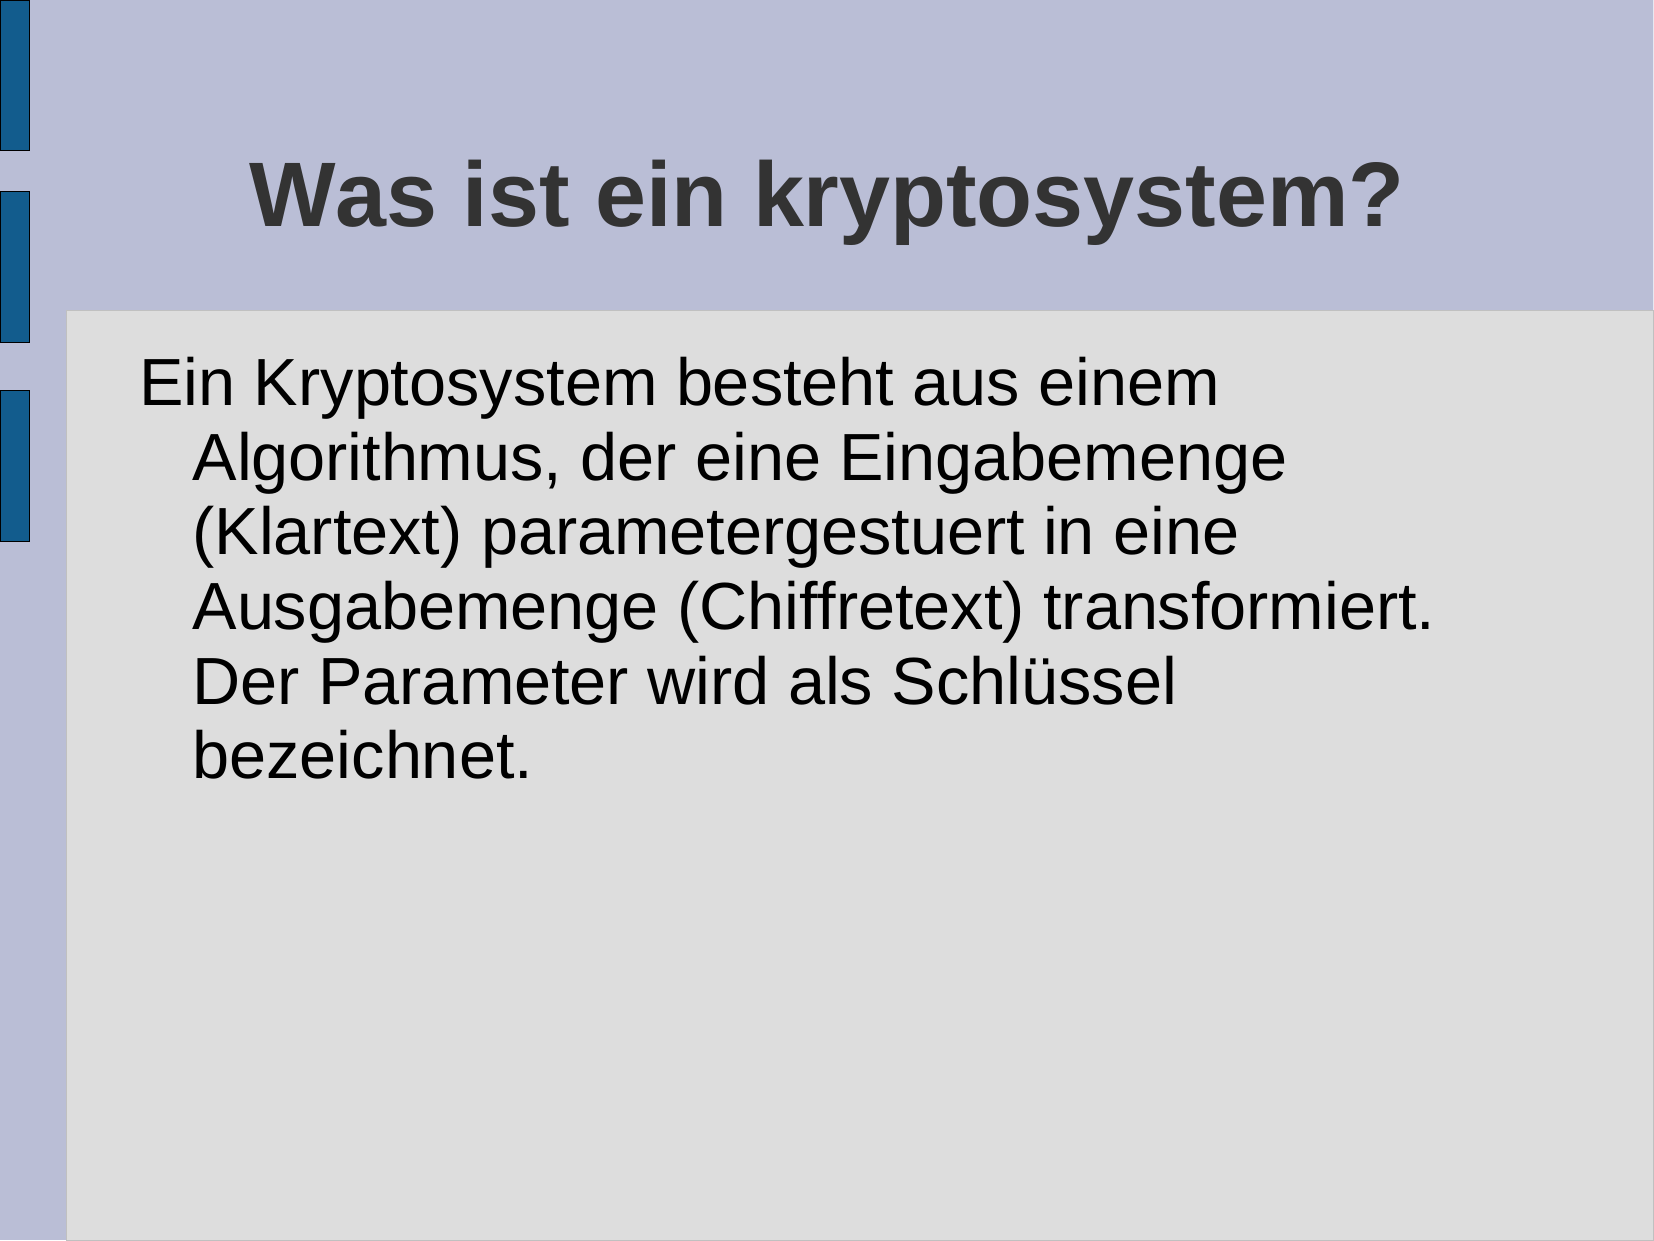

# Was ist ein kryptosystem?
Ein Kryptosystem besteht aus einem Algorithmus, der eine Eingabemenge (Klartext) parametergestuert in eine Ausgabemenge (Chiffretext) transformiert. Der Parameter wird als Schlüssel bezeichnet.